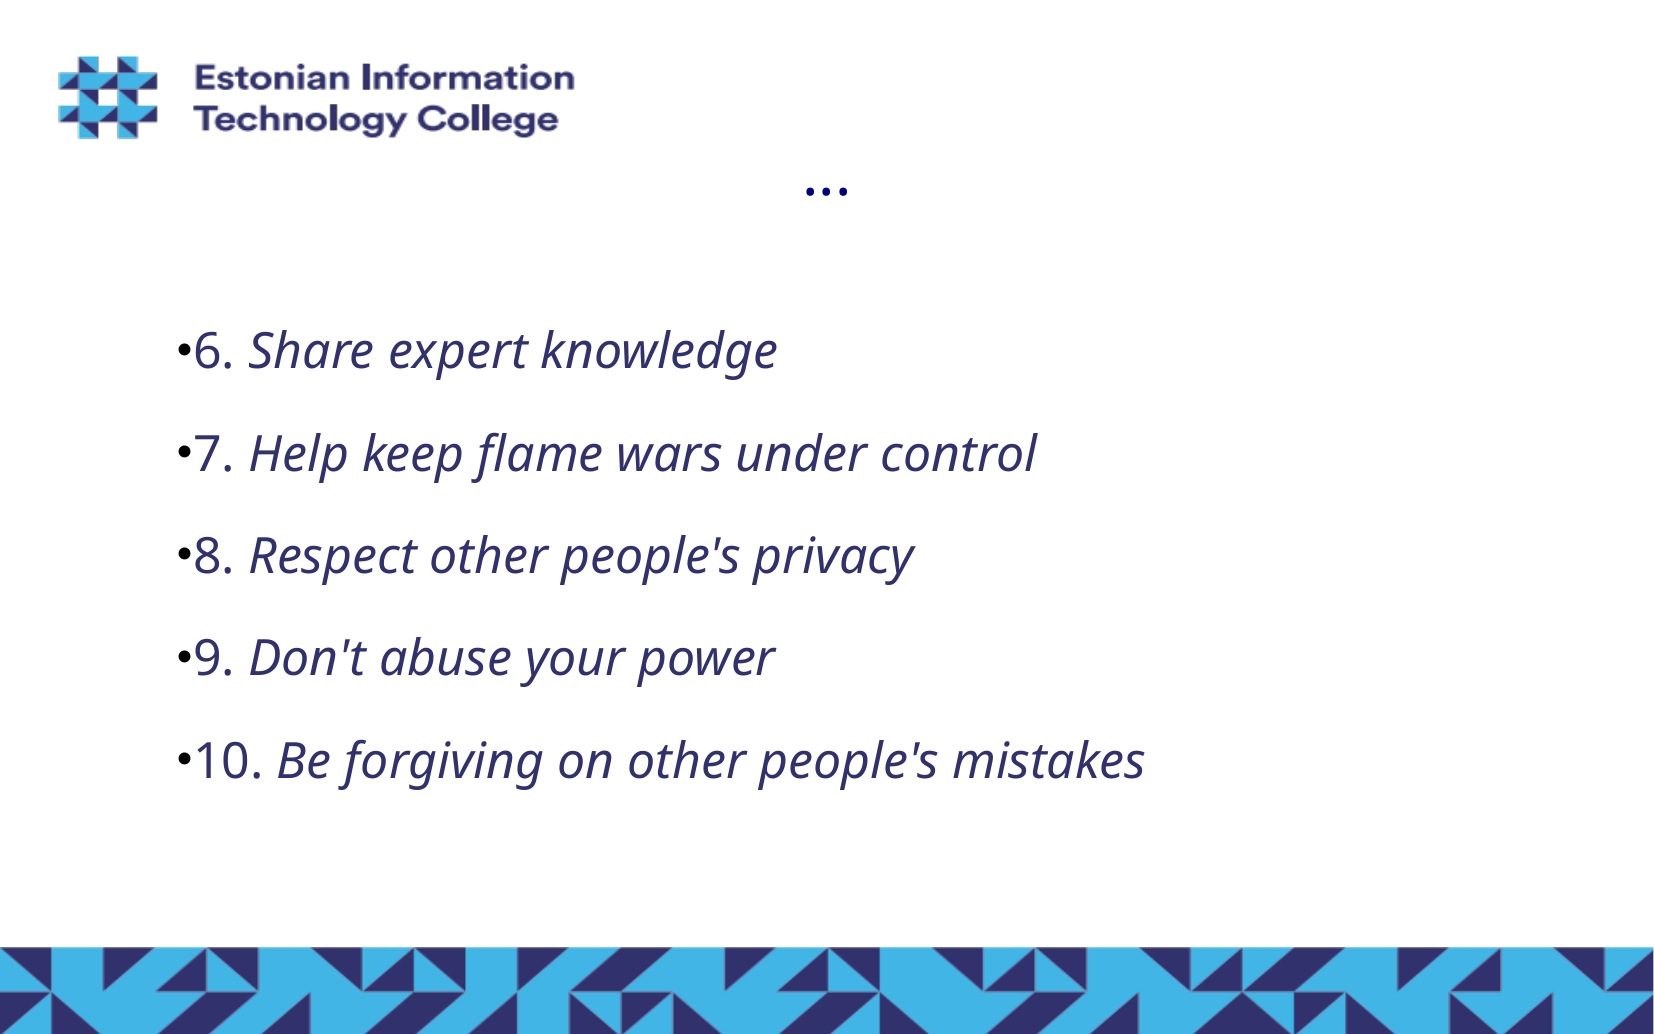

# ...
6. Share expert knowledge
7. Help keep flame wars under control
8. Respect other people's privacy
9. Don't abuse your power
10. Be forgiving on other people's mistakes